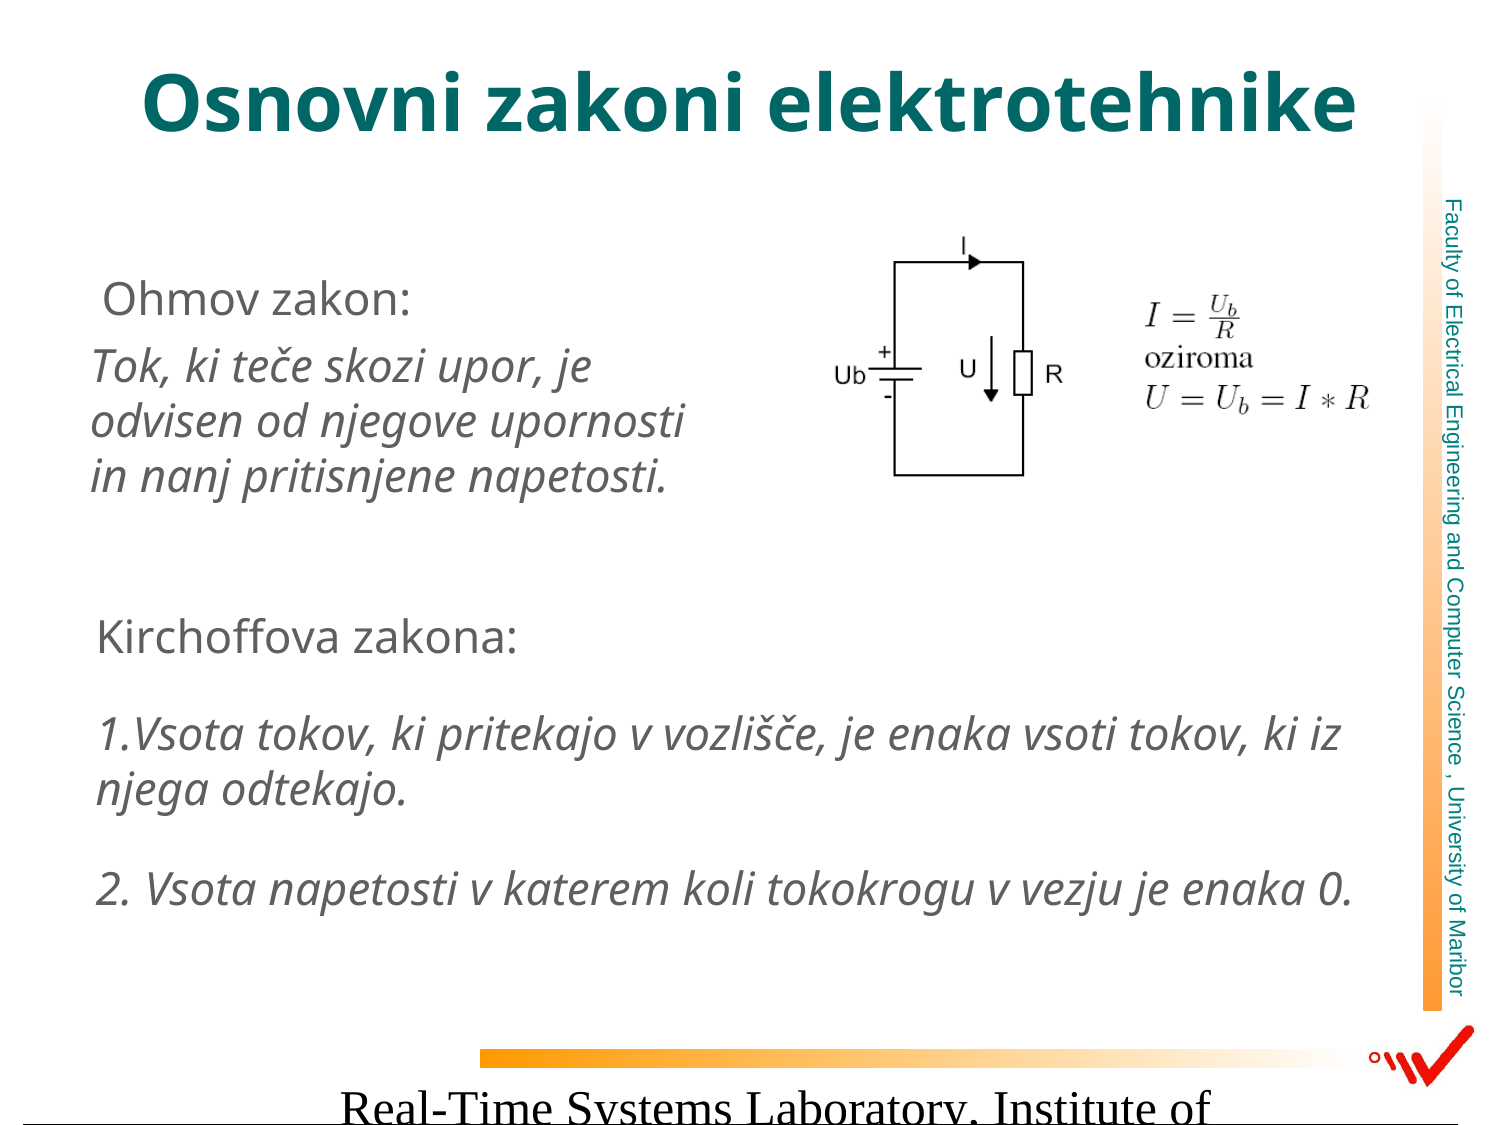

# Osnovni zakoni elektrotehnike
 Ohmov zakon:
Tok, ki teče skozi upor, je odvisen od njegove upornosti in nanj pritisnjene napetosti.
Kirchoffova zakona:
1.Vsota tokov, ki pritekajo v vozlišče, je enaka vsoti tokov, ki iz njega odtekajo.
2. Vsota napetosti v katerem koli tokokrogu v vezju je enaka 0.